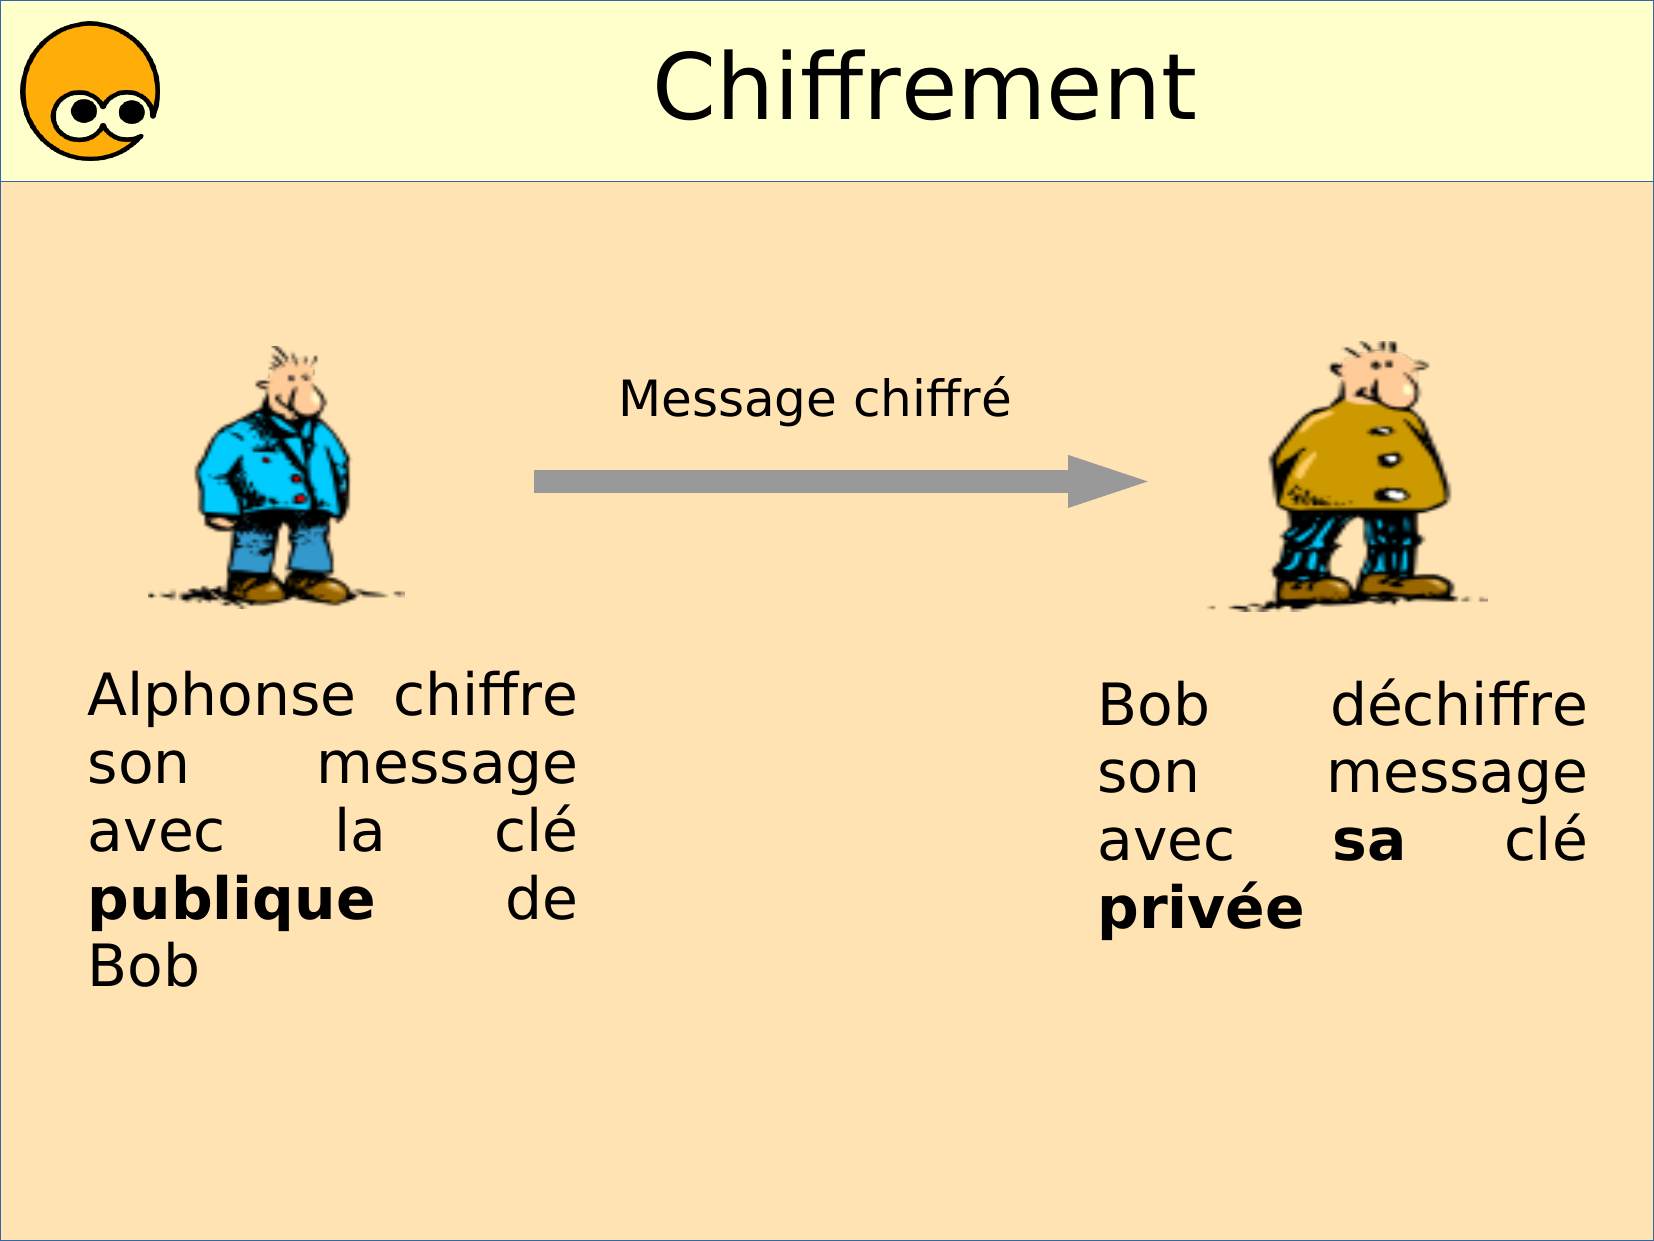

# Chiffrement
Message chiffré
Alphonse chiffre son message avec la clé publique de Bob
Bob déchiffre son message avec sa clé privée